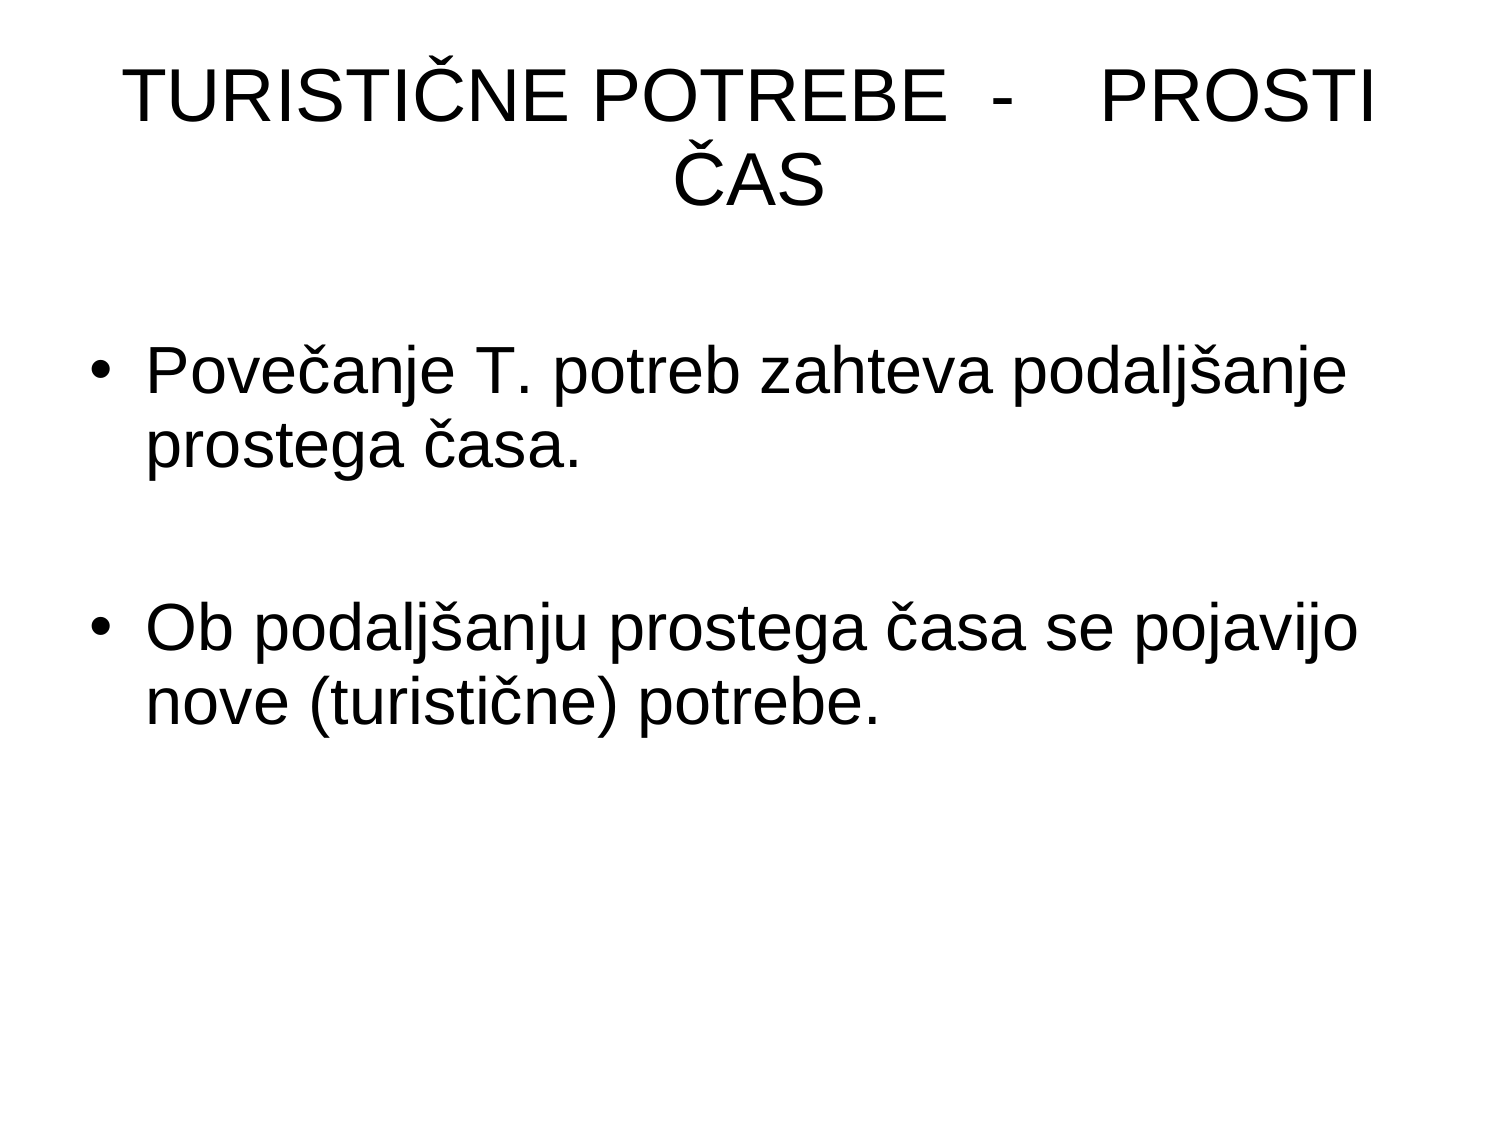

# TURISTIČNE POTREBE -	 PROSTI ČAS
Povečanje T. potreb zahteva podaljšanje prostega časa.
Ob podaljšanju prostega časa se pojavijo nove (turistične) potrebe.